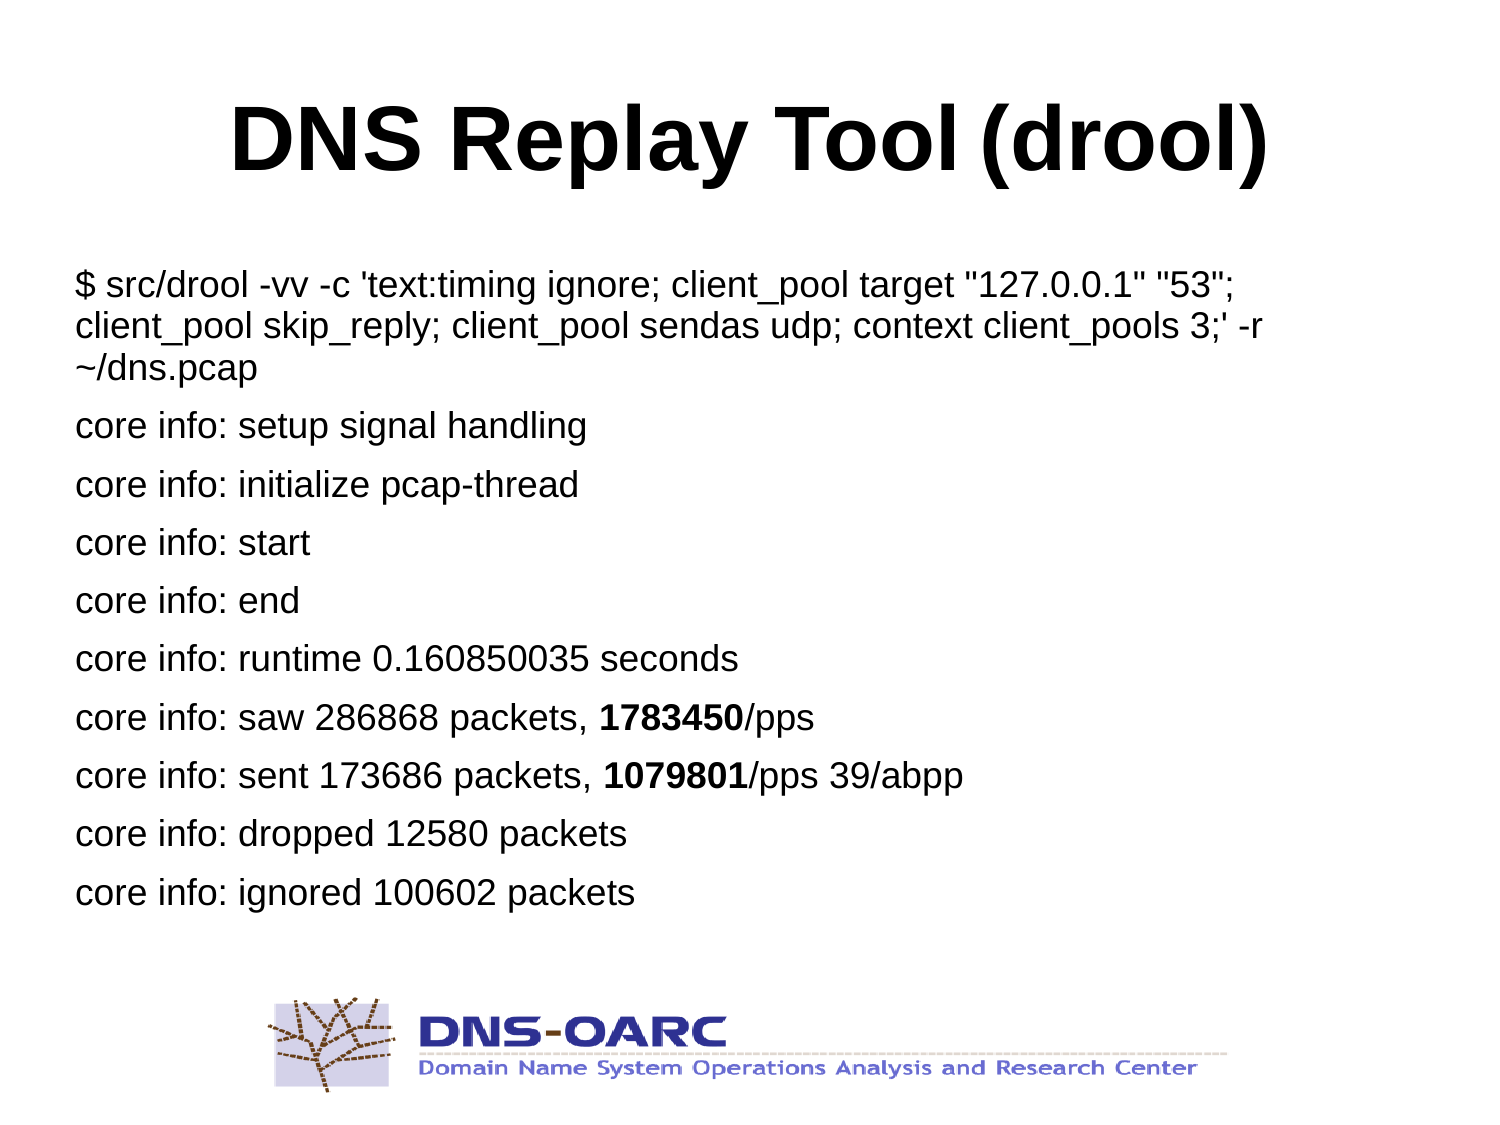

# DNS Replay Tool	(drool)
$ src/drool -vv -c 'text:timing ignore; client_pool target "127.0.0.1" "53"; client_pool skip_reply; client_pool sendas udp; context client_pools 3;' -r ~/dns.pcap
core info: setup signal handling
core info: initialize pcap-thread
core info: start
core info: end
core info: runtime 0.160850035 seconds
core info: saw 286868 packets, 1783450/pps
core info: sent 173686 packets, 1079801/pps 39/abpp
core info: dropped 12580 packets
core info: ignored 100602 packets